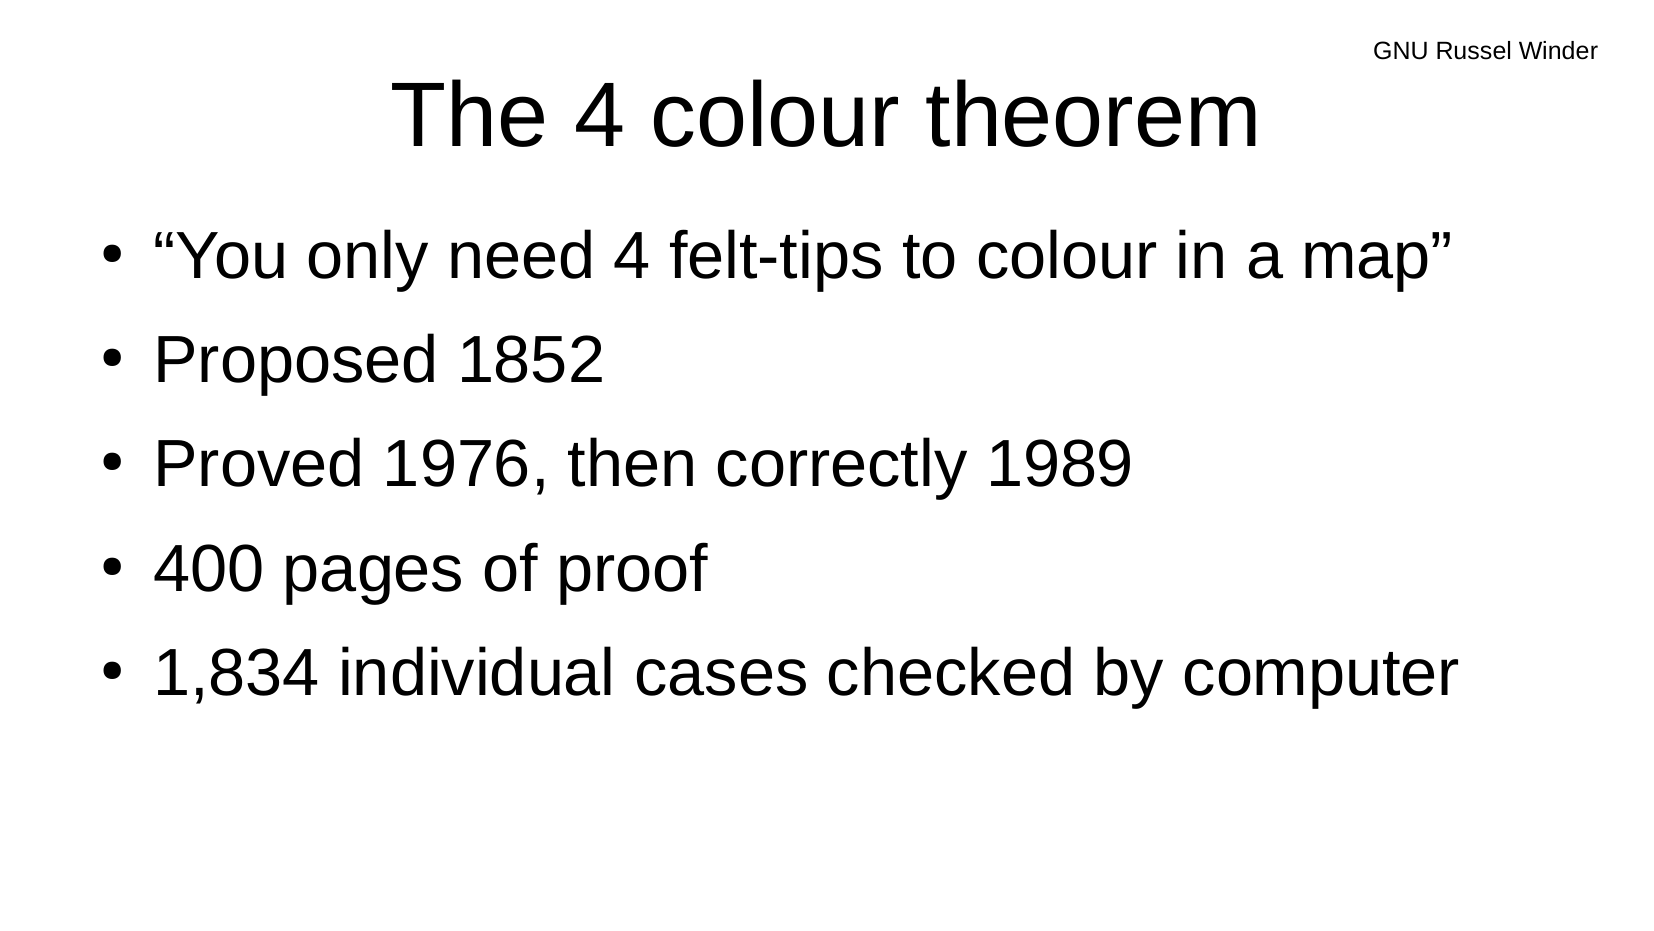

GNU Russel Winder
# The 4 colour theorem
“You only need 4 felt-tips to colour in a map”
Proposed 1852
Proved 1976, then correctly 1989
400 pages of proof
1,834 individual cases checked by computer